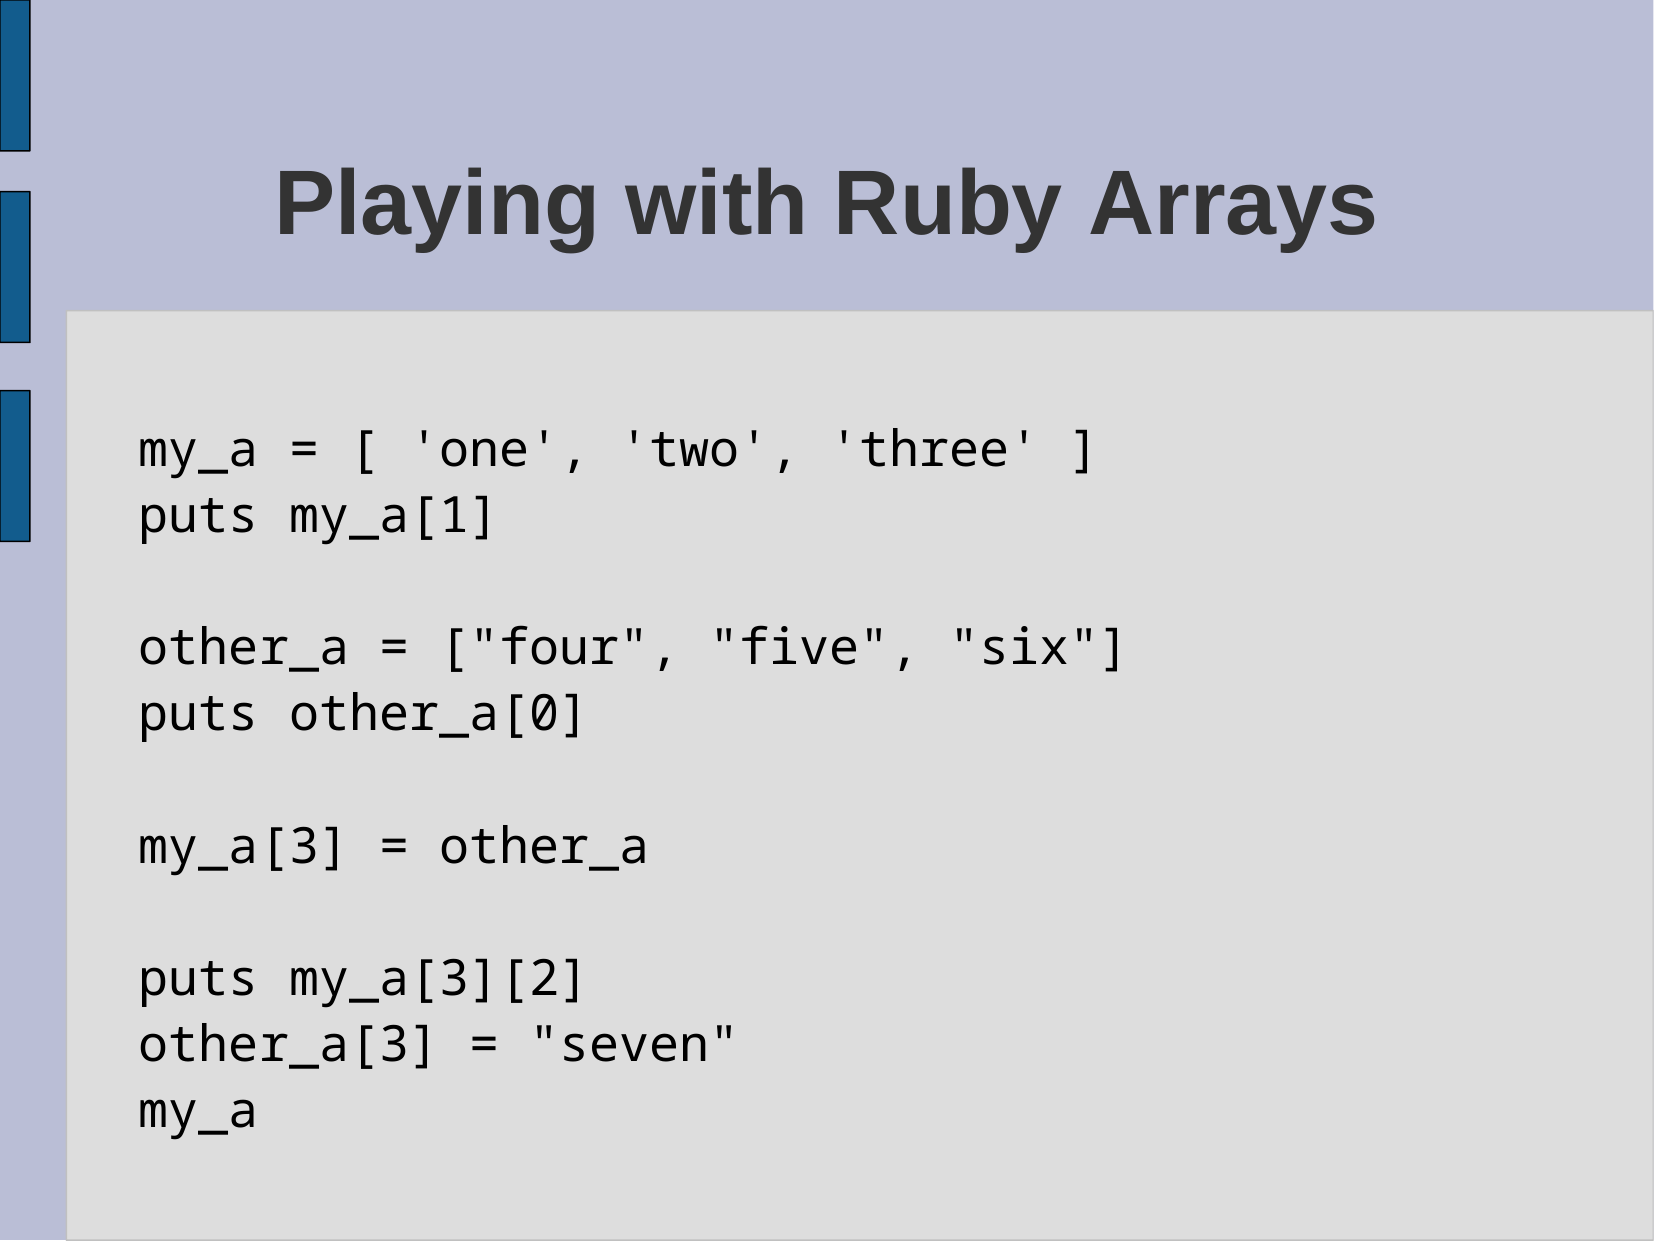

#
Playing with Ruby Arrays
my_a = [ 'one', 'two', 'three' ]
puts my_a[1]
other_a = ["four", "five", "six"]
puts other_a[0]
my_a[3] = other_a
puts my_a[3][2]
other_a[3] = "seven"
my_a